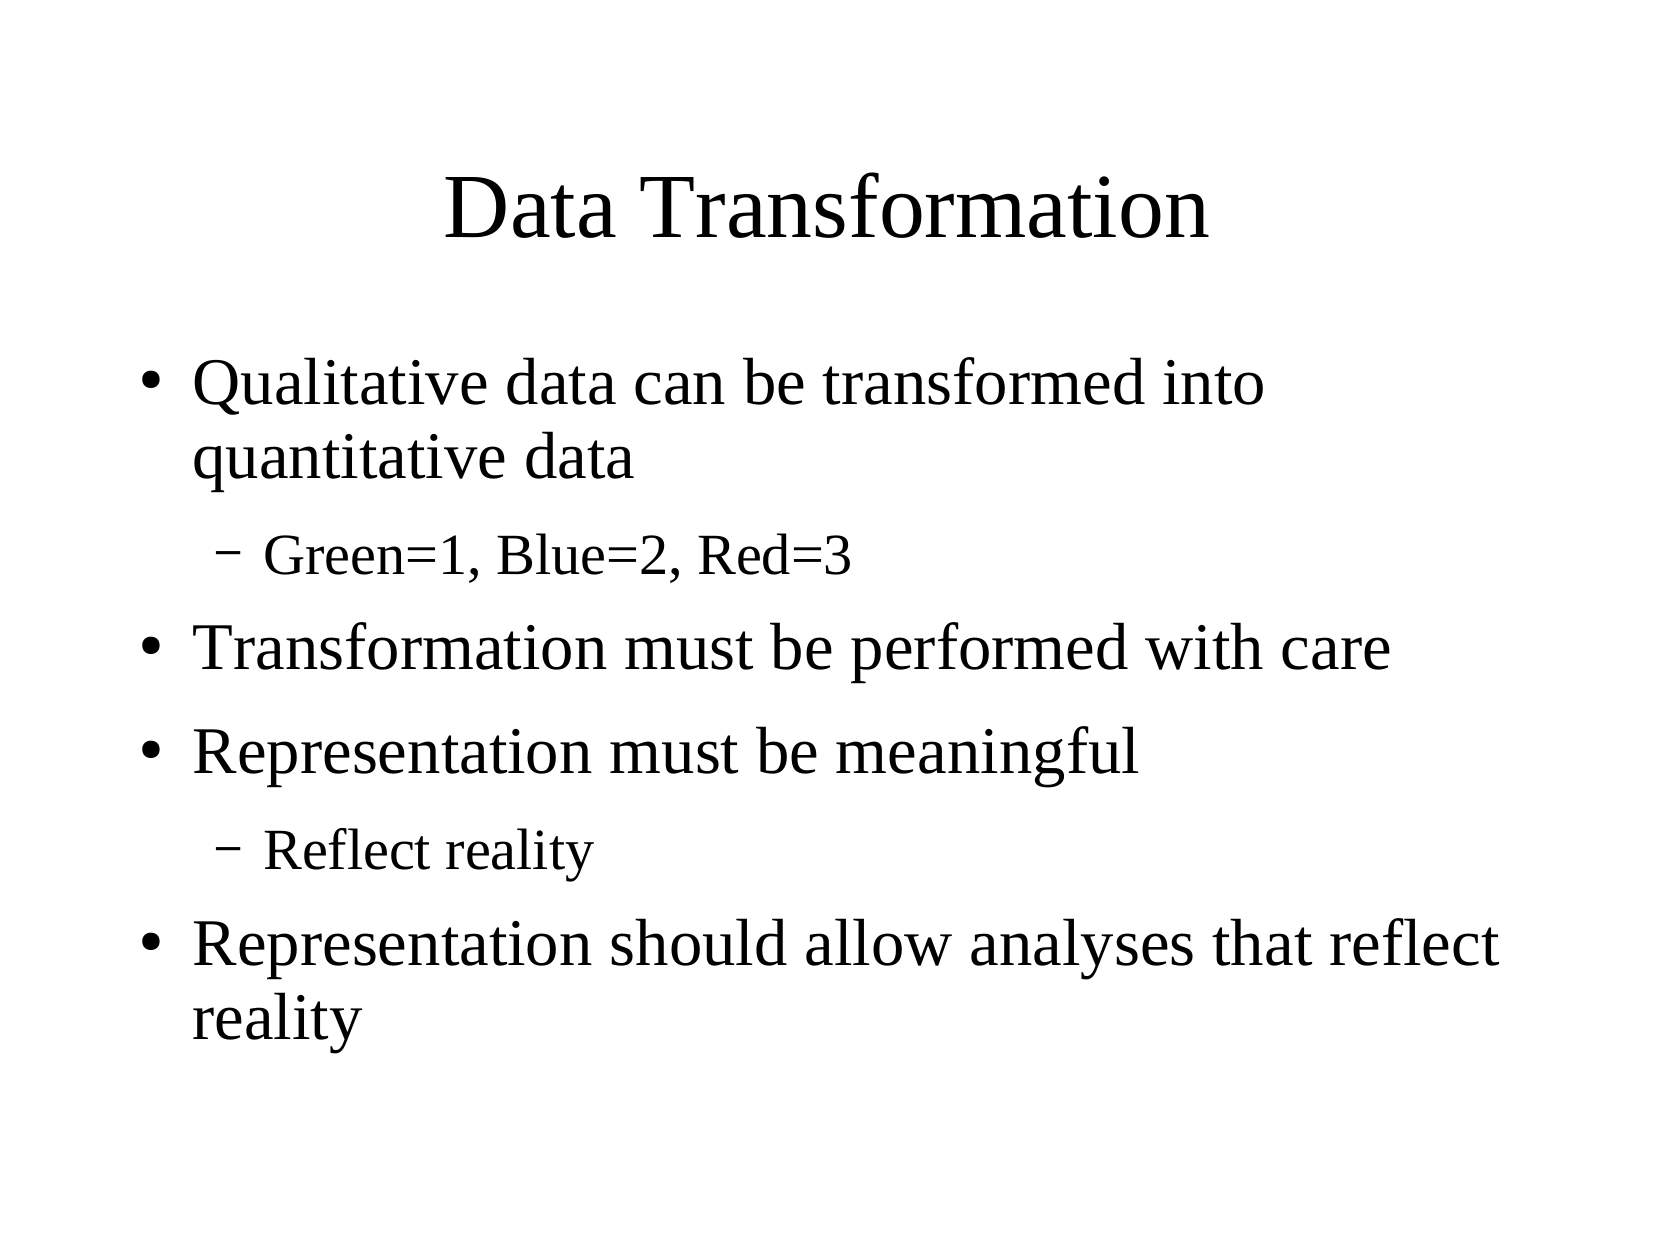

# Data Transformation
Qualitative data can be transformed into quantitative data
Green=1, Blue=2, Red=3
Transformation must be performed with care
Representation must be meaningful
Reflect reality
Representation should allow analyses that reflect reality